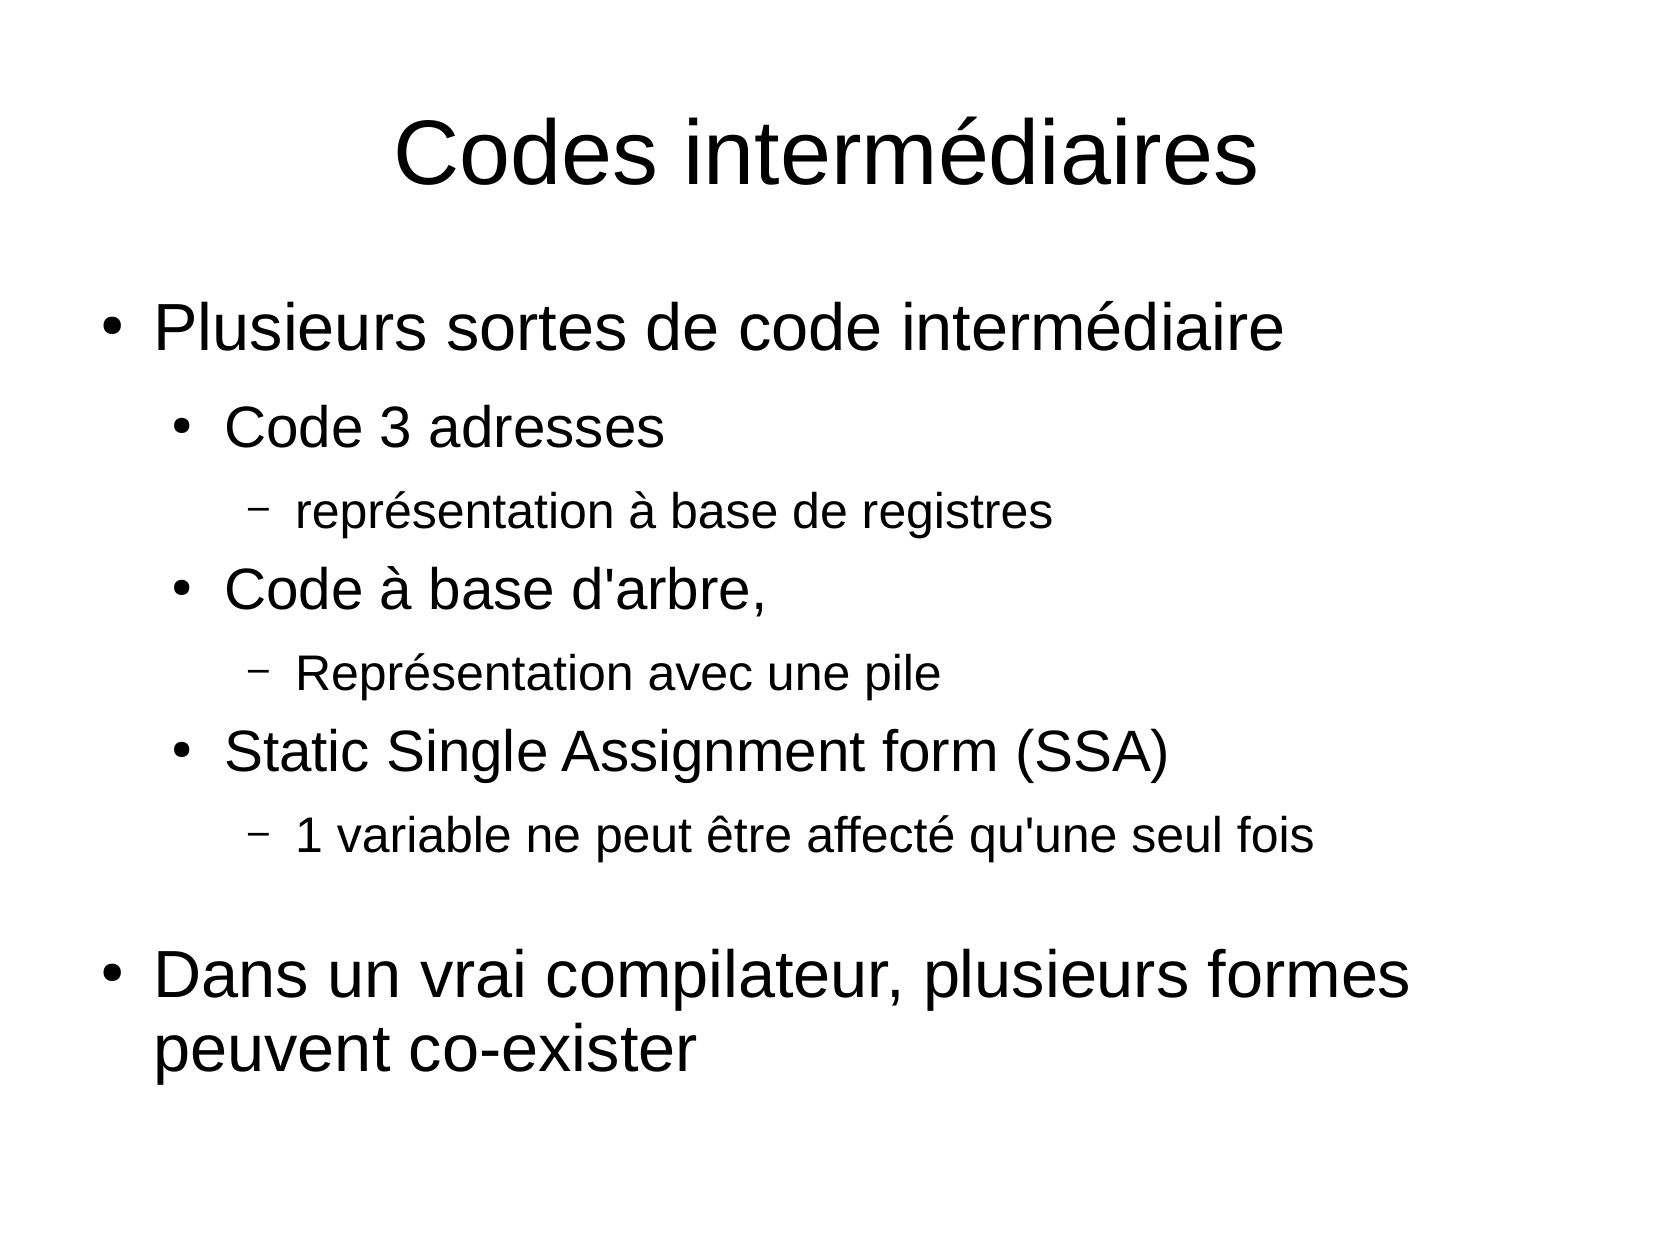

# Codes intermédiaires
Plusieurs sortes de code intermédiaire
Code 3 adresses
représentation à base de registres
Code à base d'arbre,
Représentation avec une pile
Static Single Assignment form (SSA)
1 variable ne peut être affecté qu'une seul fois
Dans un vrai compilateur, plusieurs formes peuvent co-exister